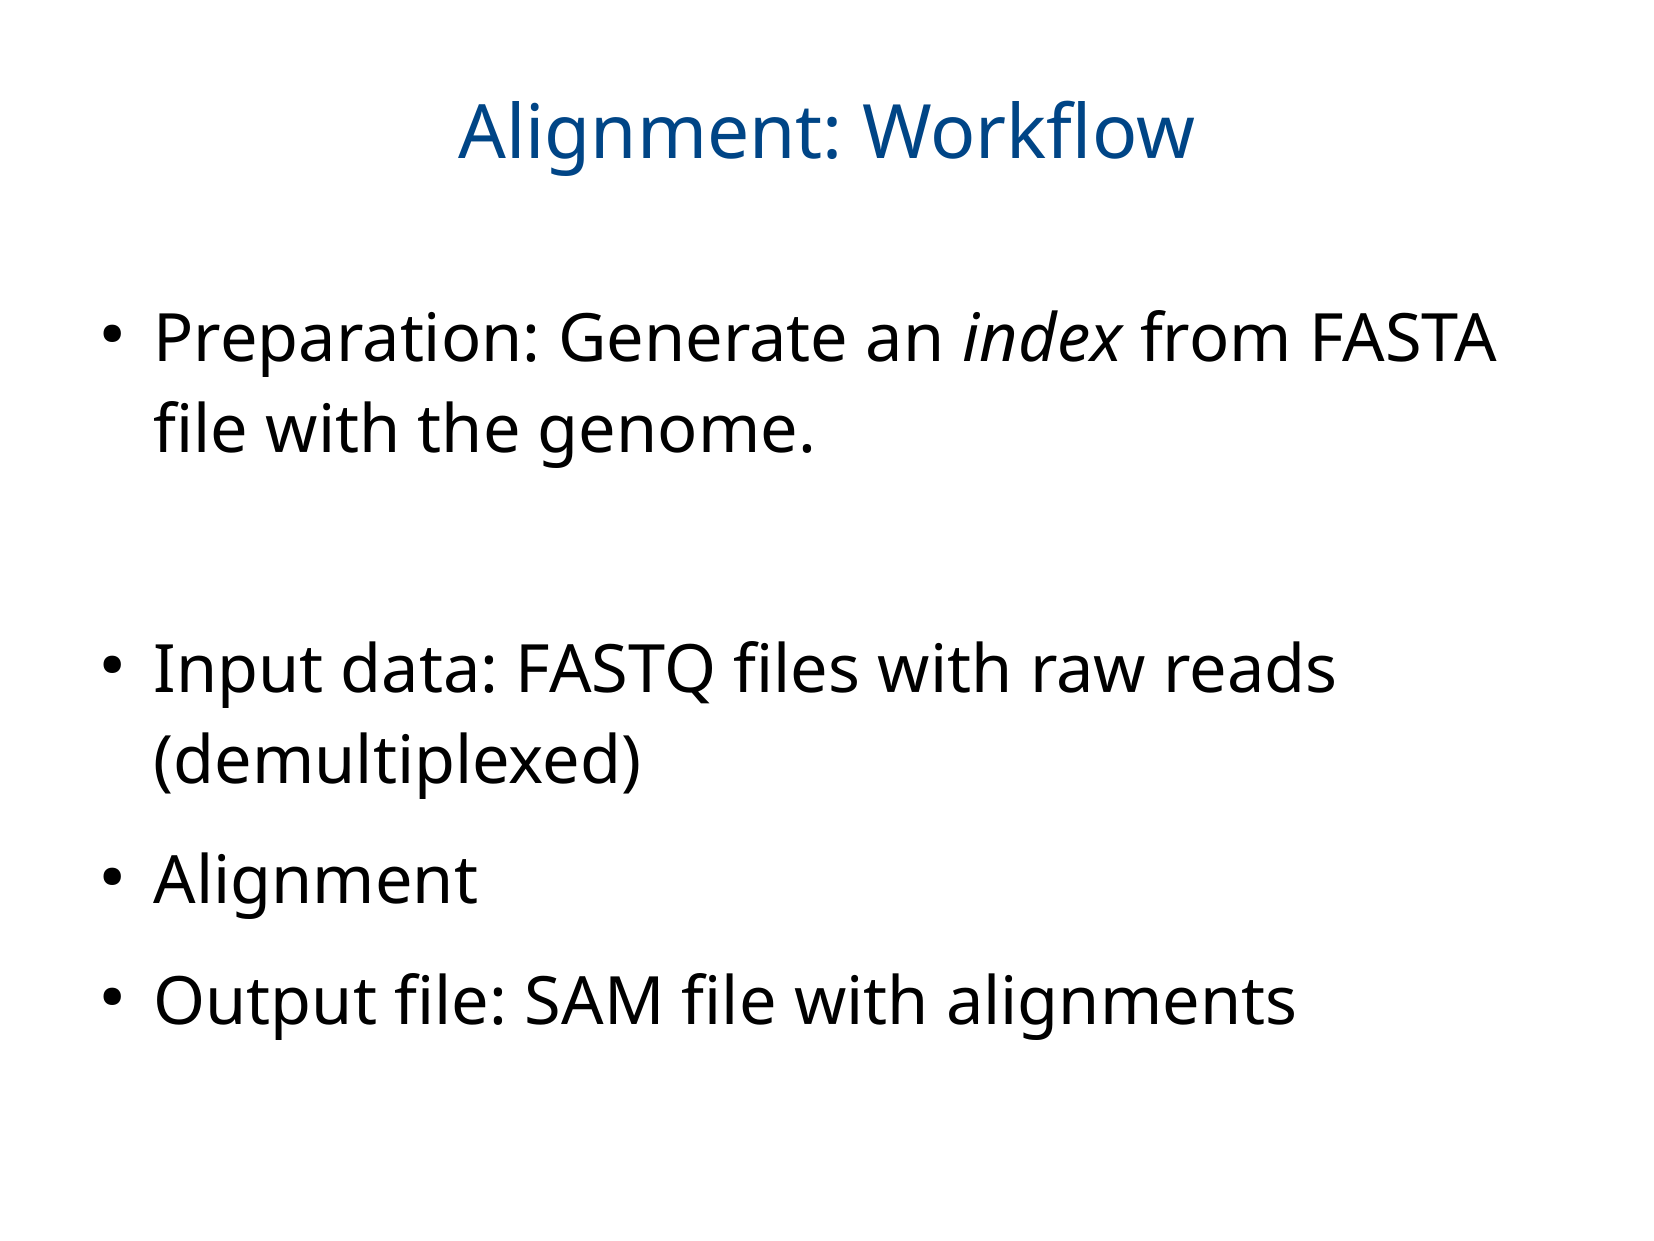

# Alignment: Workflow
Preparation: Generate an index from FASTA file with the genome.
Input data: FASTQ files with raw reads (demultiplexed)
Alignment
Output file: SAM file with alignments